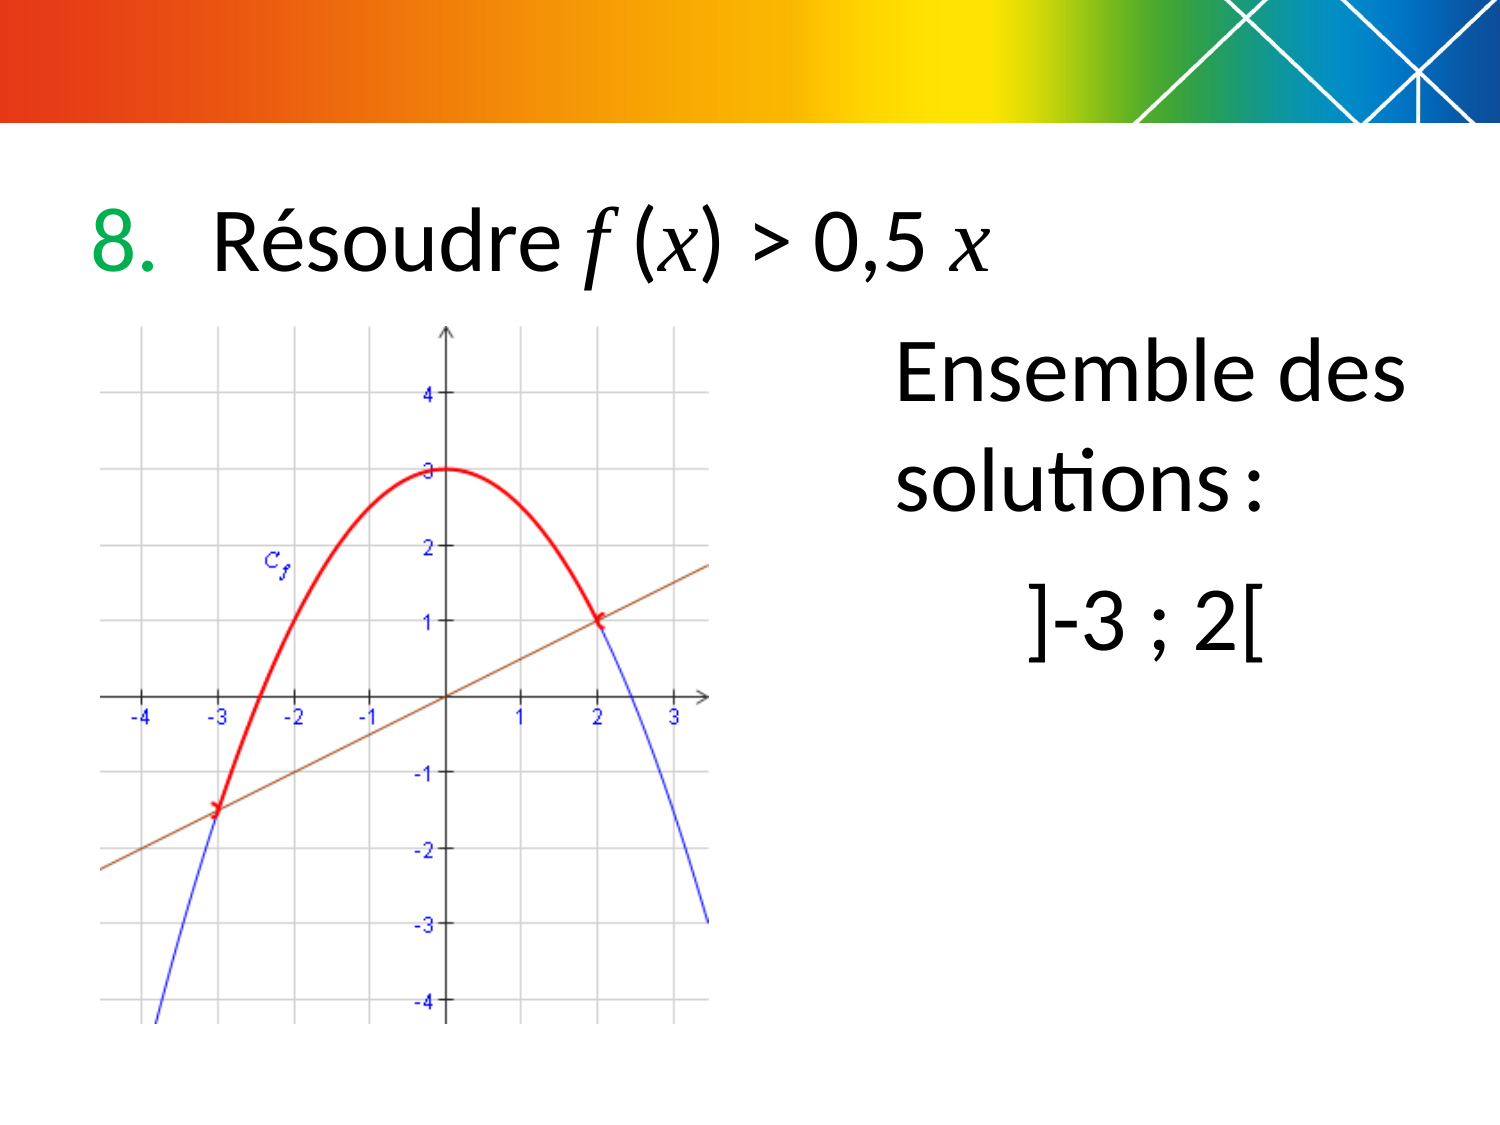

# Résoudre f (x) > 0,5 x
Ensemble des
solutions :
]-3 ; 2[